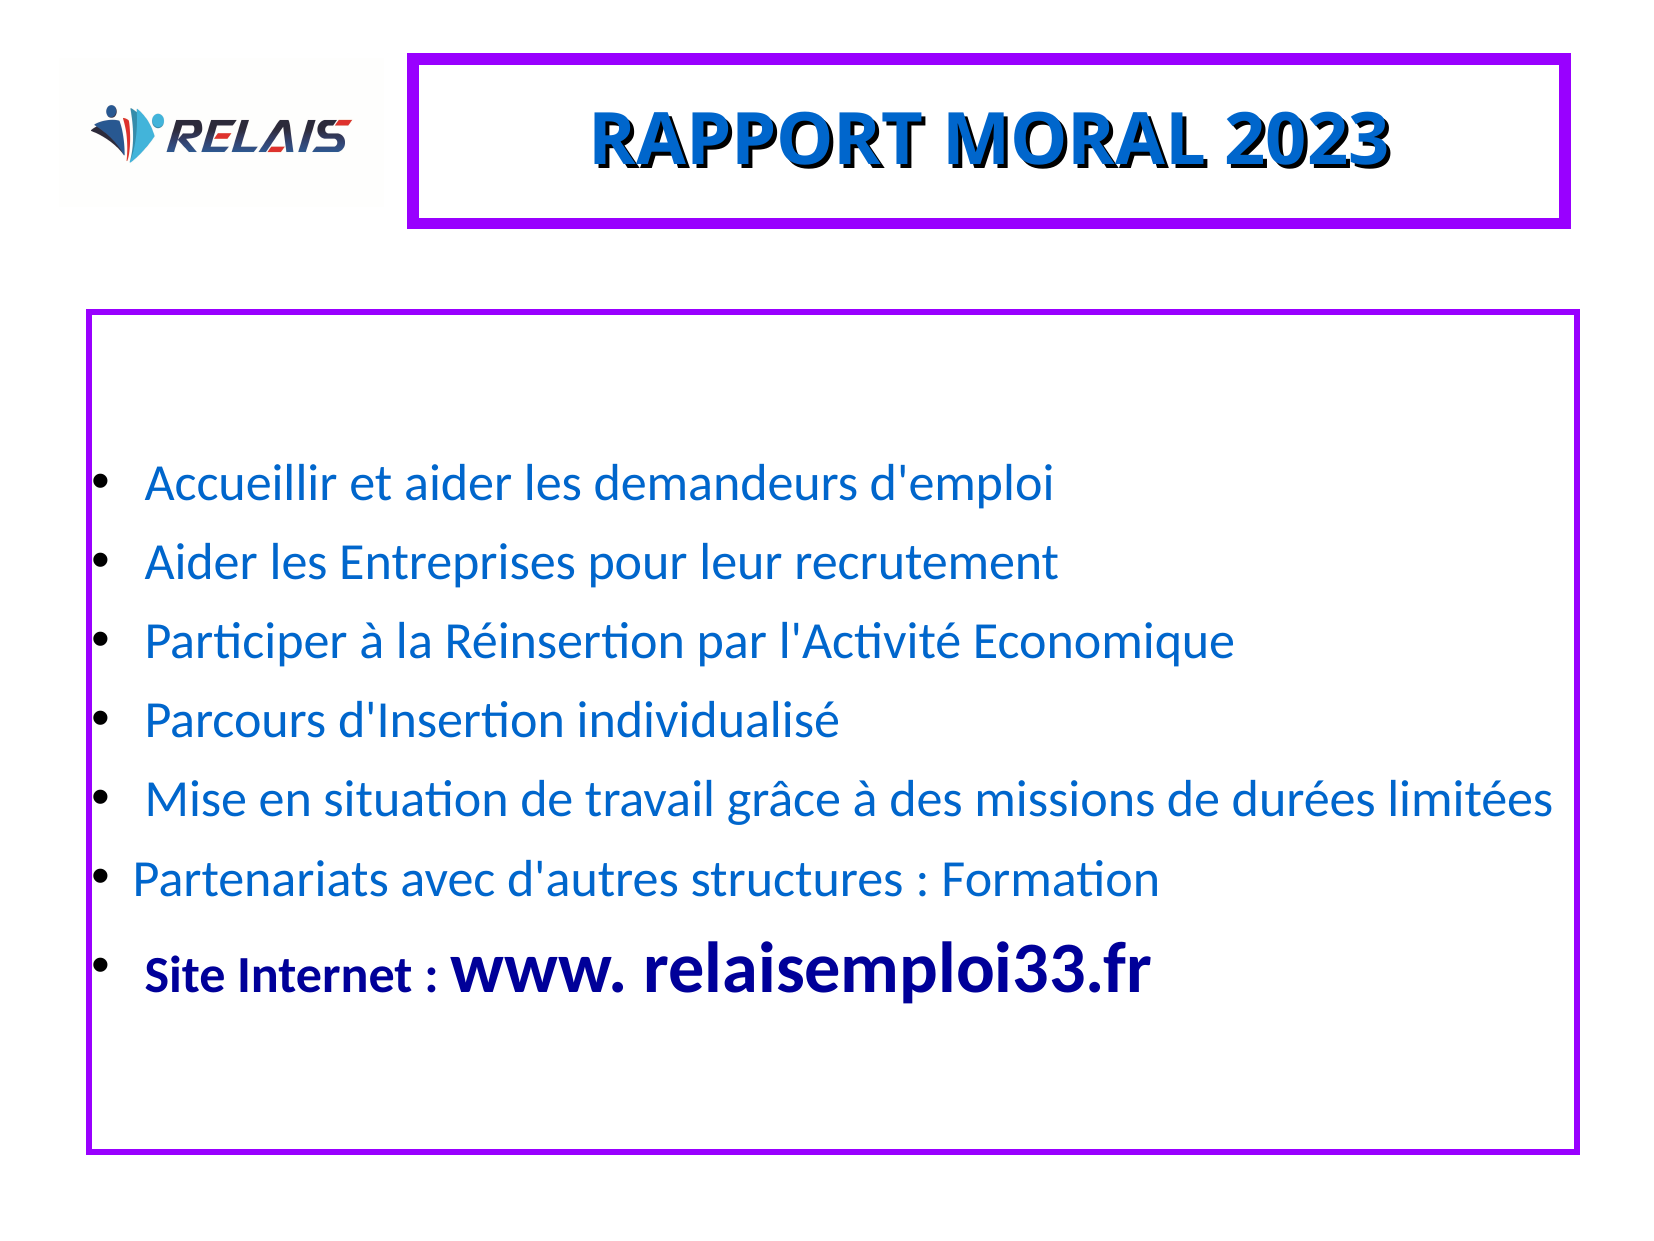

# RAPPORT MORAL 2023
 Accueillir et aider les demandeurs d'emploi
 Aider les Entreprises pour leur recrutement
 Participer à la Réinsertion par l'Activité Economique
 Parcours d'Insertion individualisé
 Mise en situation de travail grâce à des missions de durées limitées
Partenariats avec d'autres structures : Formation
 Site Internet : www. relaisemploi33.fr